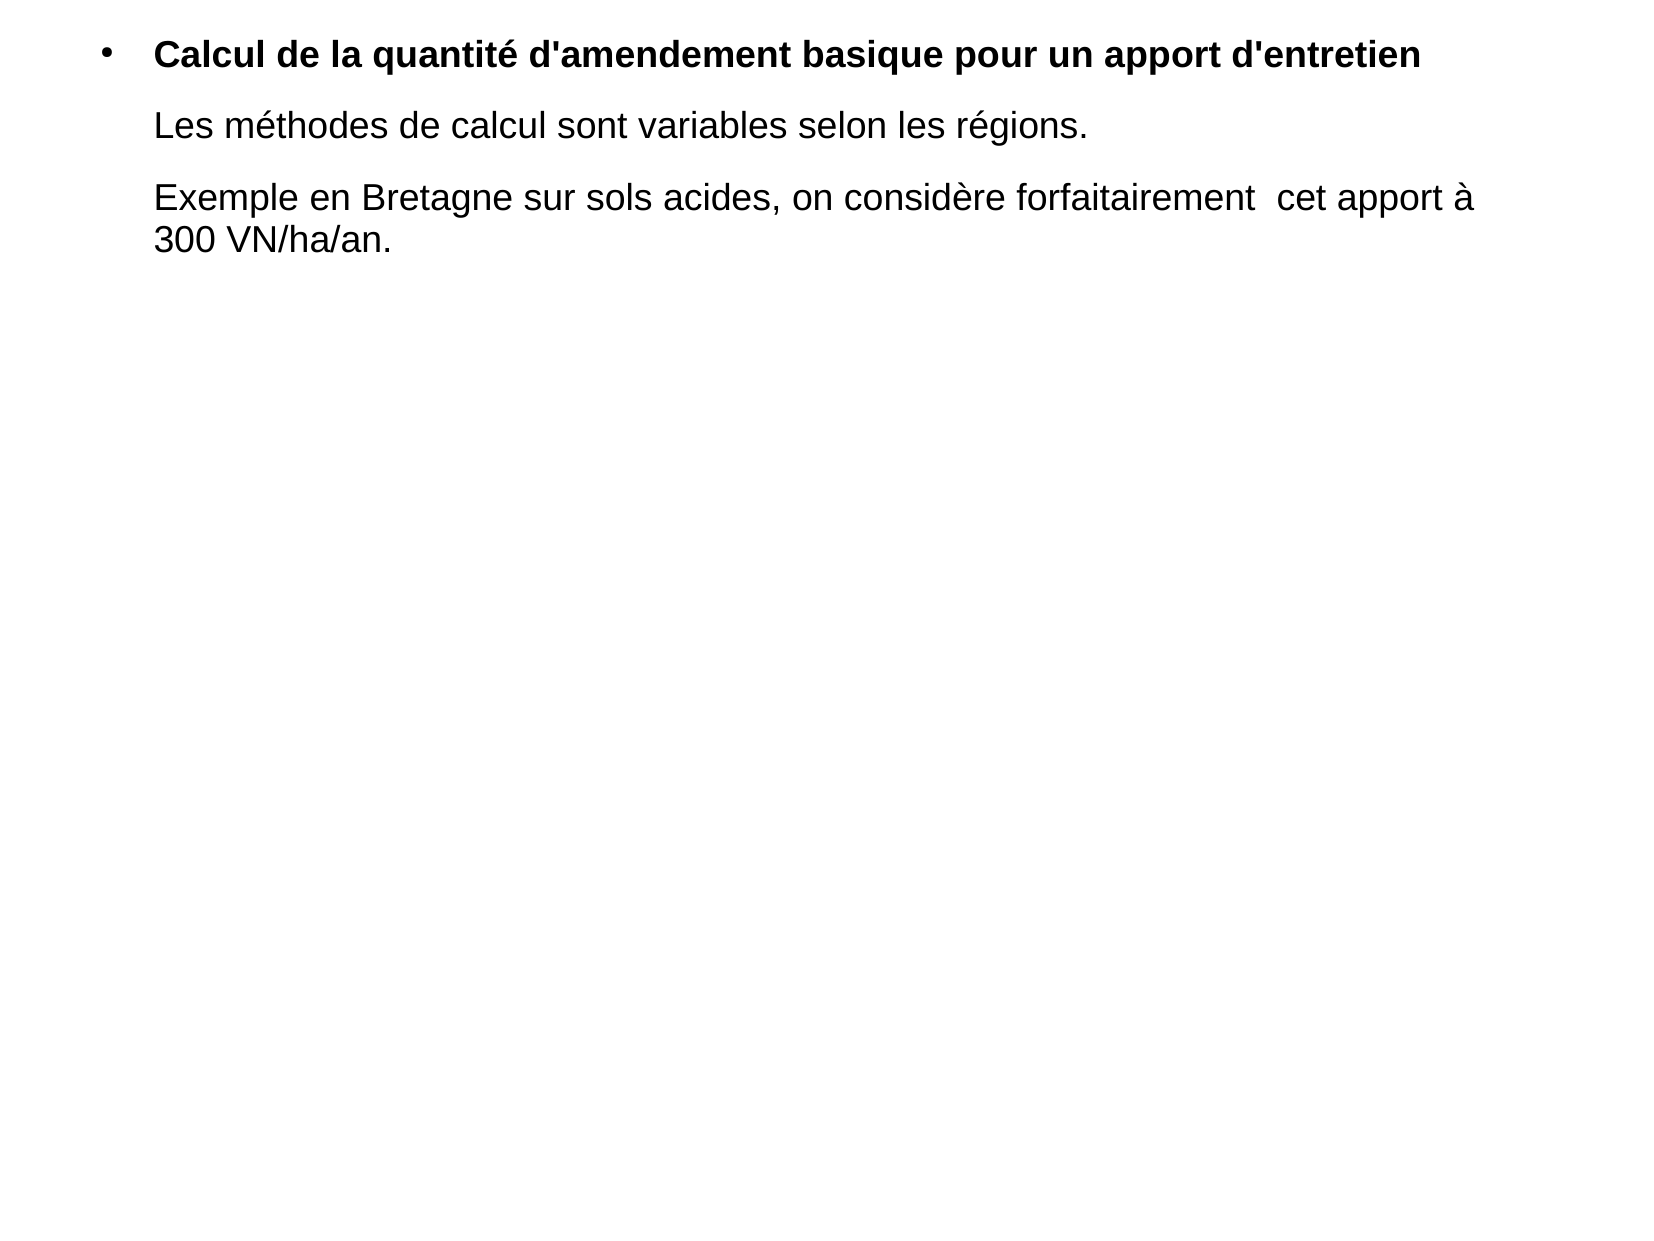

# Calcul de la quantité d'amendement basique pour un apport d'entretien
Les méthodes de calcul sont variables selon les régions.
Exemple en Bretagne sur sols acides, on considère forfaitairement cet apport à 300 VN/ha/an.